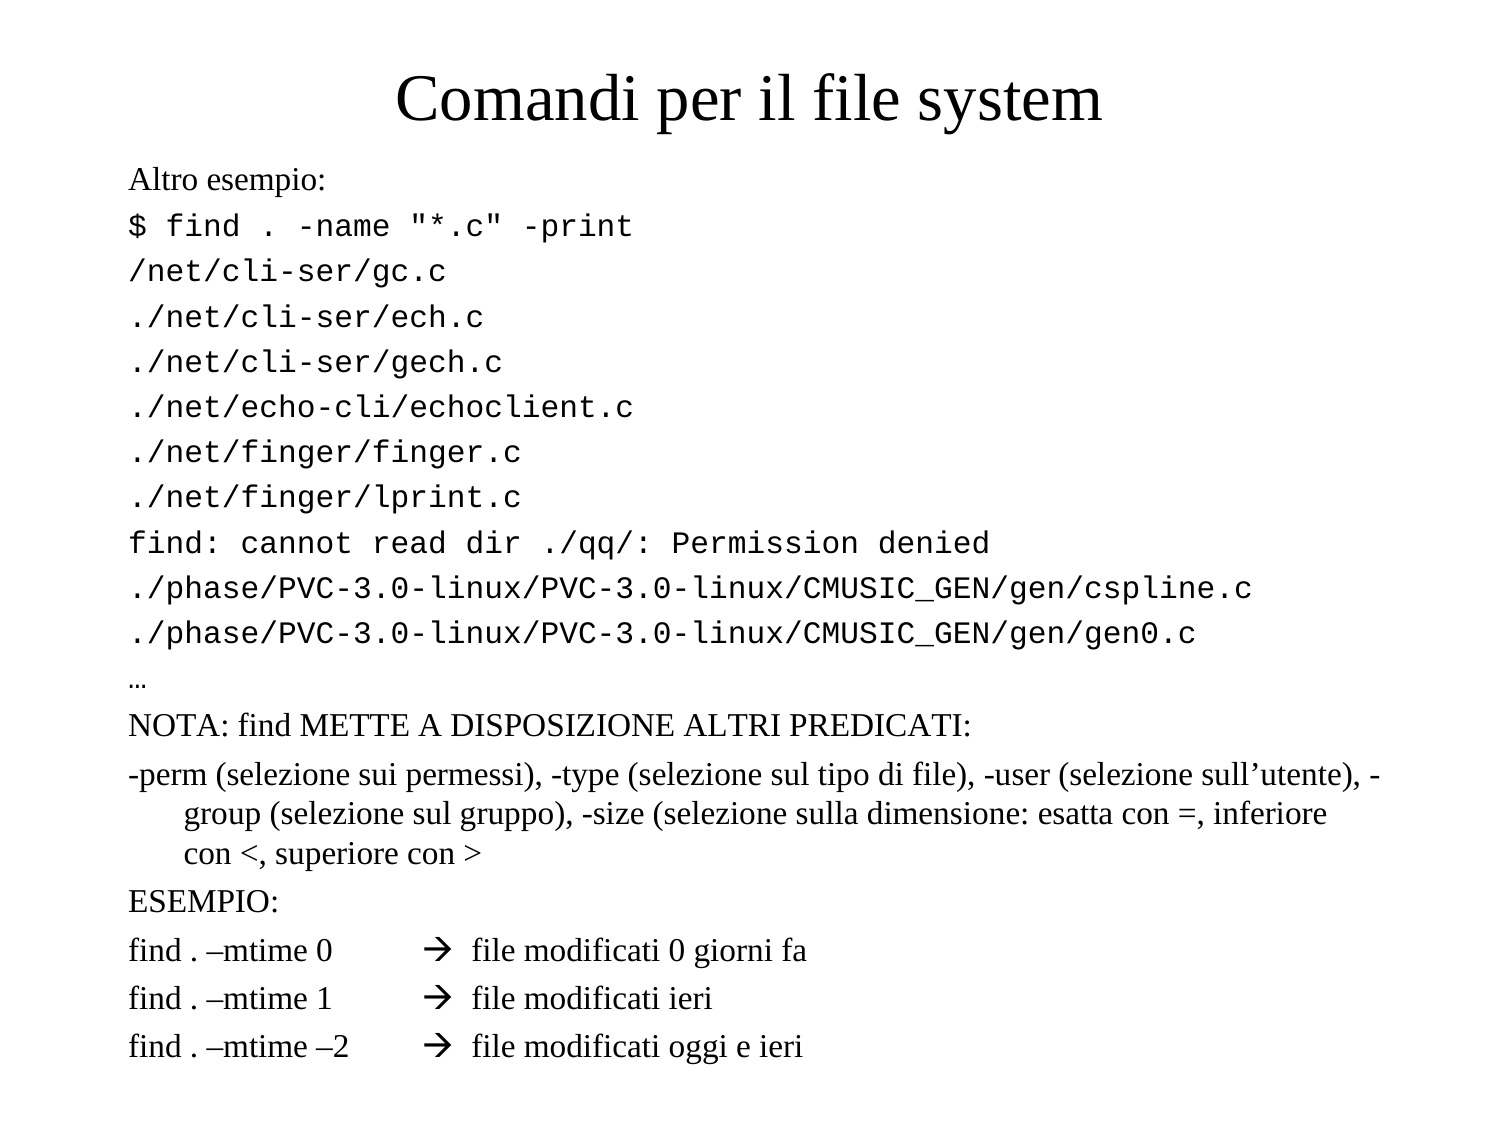

# Comandi per il file system
Altro esempio:
$ find . -name "*.c" -print
/net/cli-ser/gc.c
./net/cli-ser/ech.c
./net/cli-ser/gech.c
./net/echo-cli/echoclient.c
./net/finger/finger.c
./net/finger/lprint.c
find: cannot read dir ./qq/: Permission denied
./phase/PVC-3.0-linux/PVC-3.0-linux/CMUSIC_GEN/gen/cspline.c
./phase/PVC-3.0-linux/PVC-3.0-linux/CMUSIC_GEN/gen/gen0.c
…
NOTA: find METTE A DISPOSIZIONE ALTRI PREDICATI:
-perm (selezione sui permessi), -type (selezione sul tipo di file), -user (selezione sull’utente), -group (selezione sul gruppo), -size (selezione sulla dimensione: esatta con =, inferiore con <, superiore con >
ESEMPIO:
find . –mtime 0 	 file modificati 0 giorni fa
find . –mtime 1 		 file modificati ieri
find . –mtime –2	 file modificati oggi e ieri